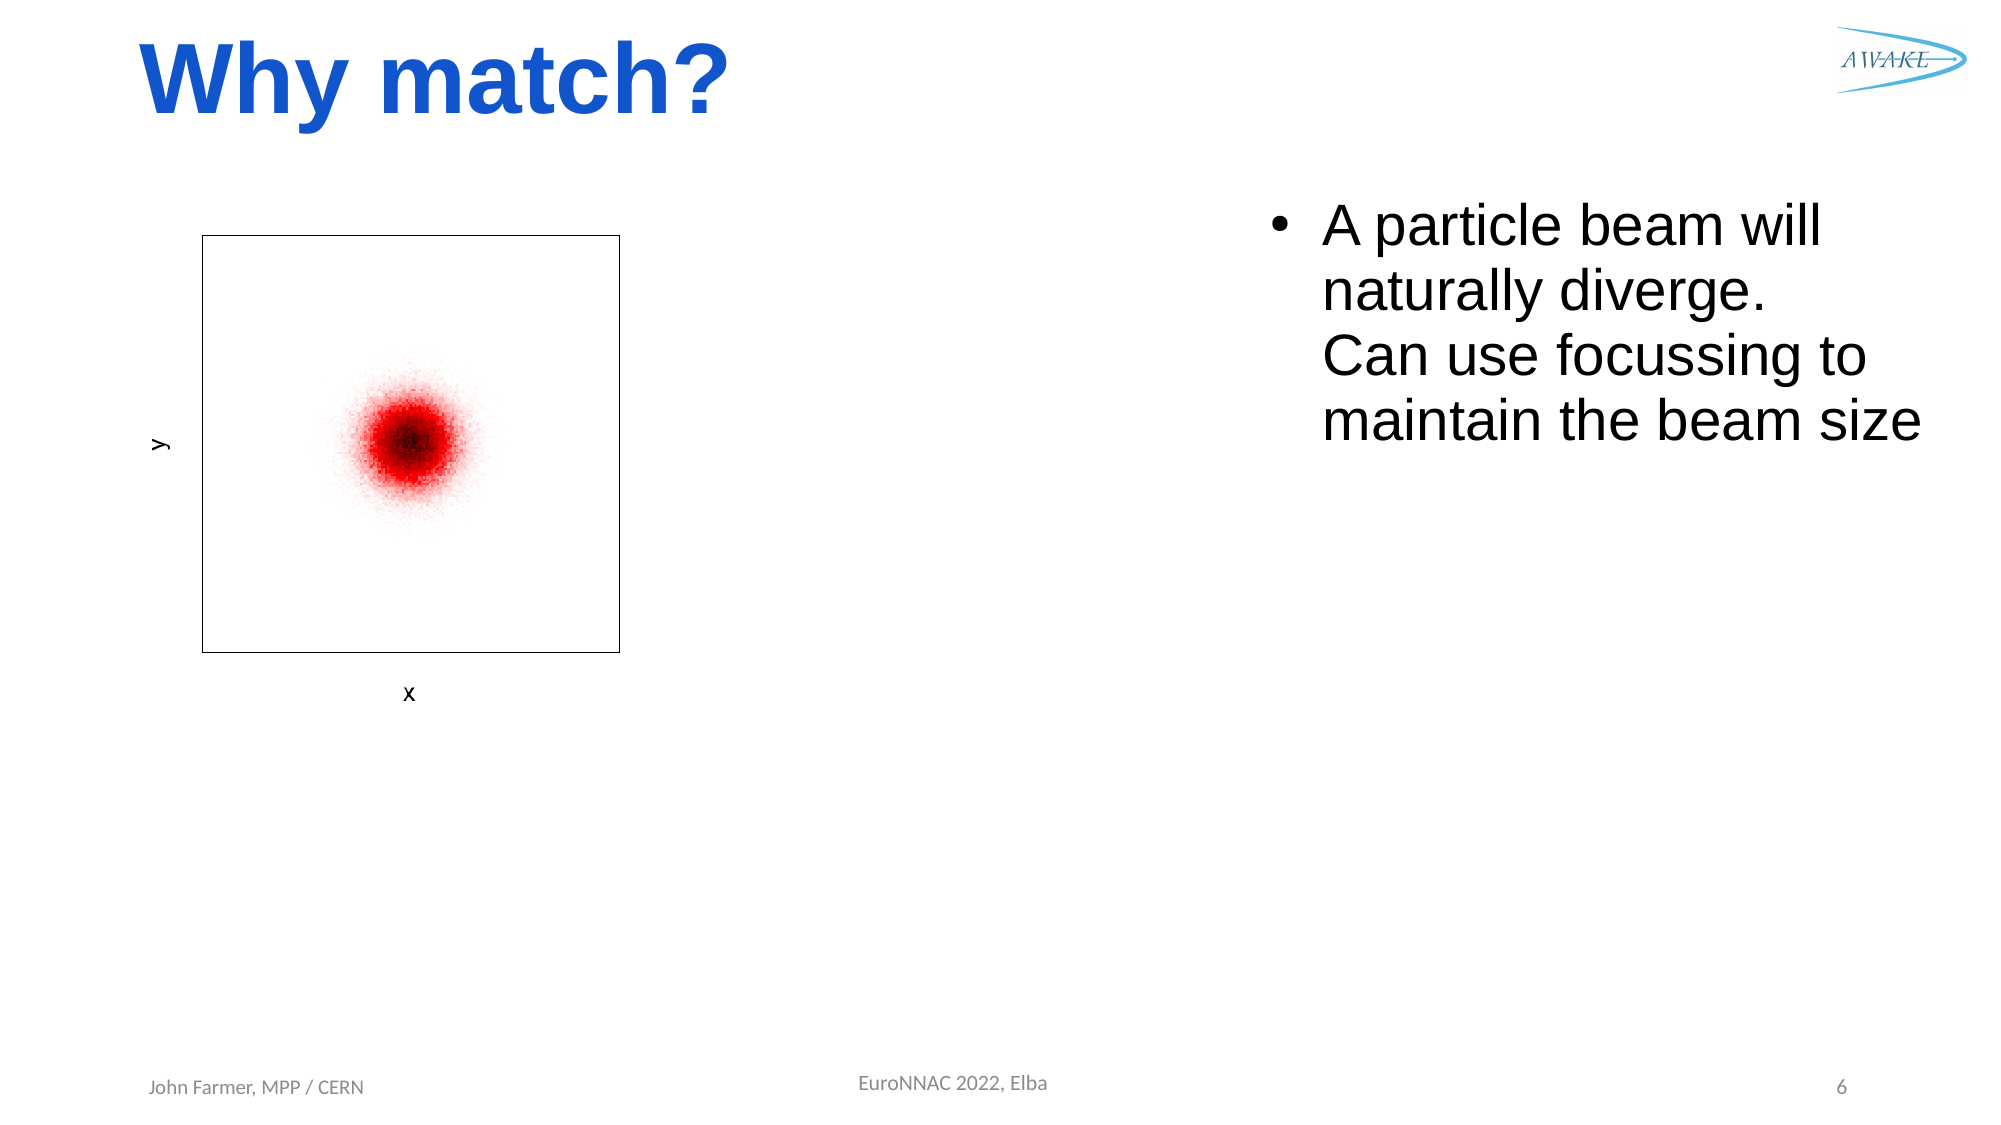

# Why match?
A particle beam will naturally diverge.
Can use focussing to maintain the beam size
6